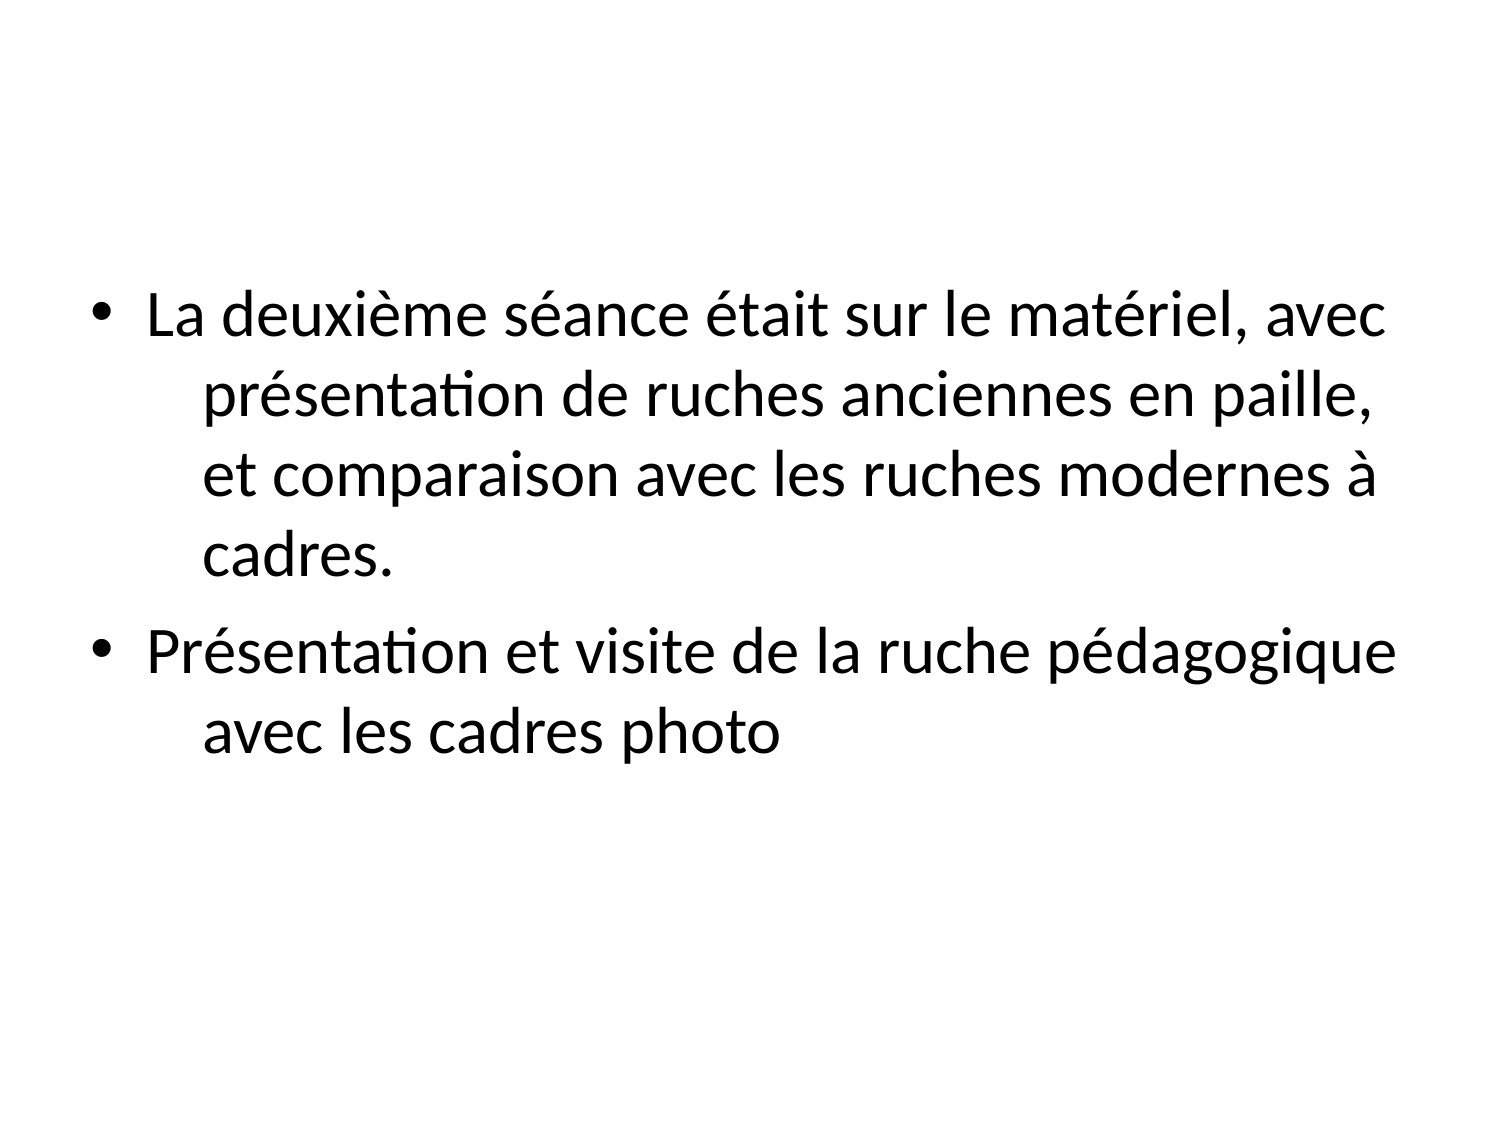

#
La deuxième séance était sur le matériel, avec présentation de ruches anciennes en paille, et comparaison avec les ruches modernes à cadres.
Présentation et visite de la ruche pédagogique avec les cadres photo